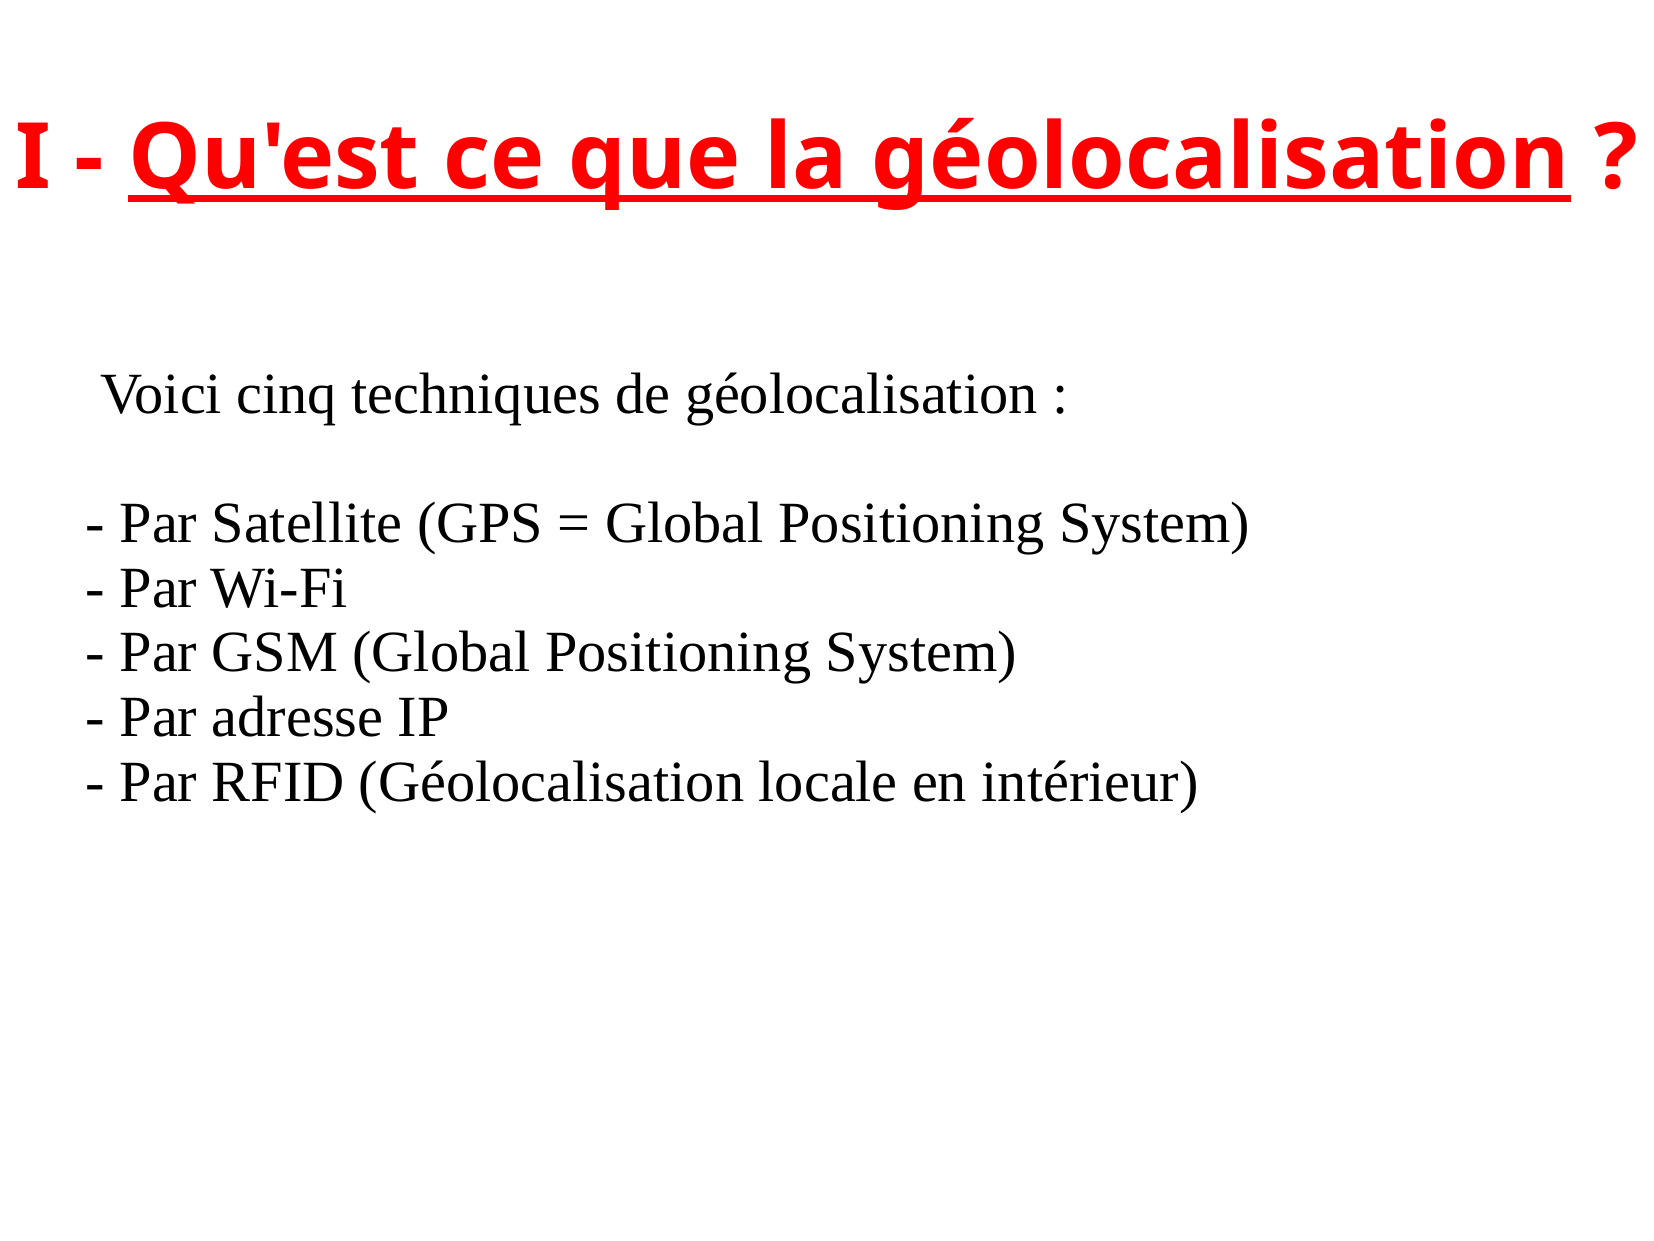

# I - Qu'est ce que la géolocalisation ?
 Voici cinq techniques de géolocalisation :
- Par Satellite (GPS = Global Positioning System)
- Par Wi-Fi
- Par GSM (Global Positioning System)
- Par adresse IP
- Par RFID (Géolocalisation locale en intérieur)